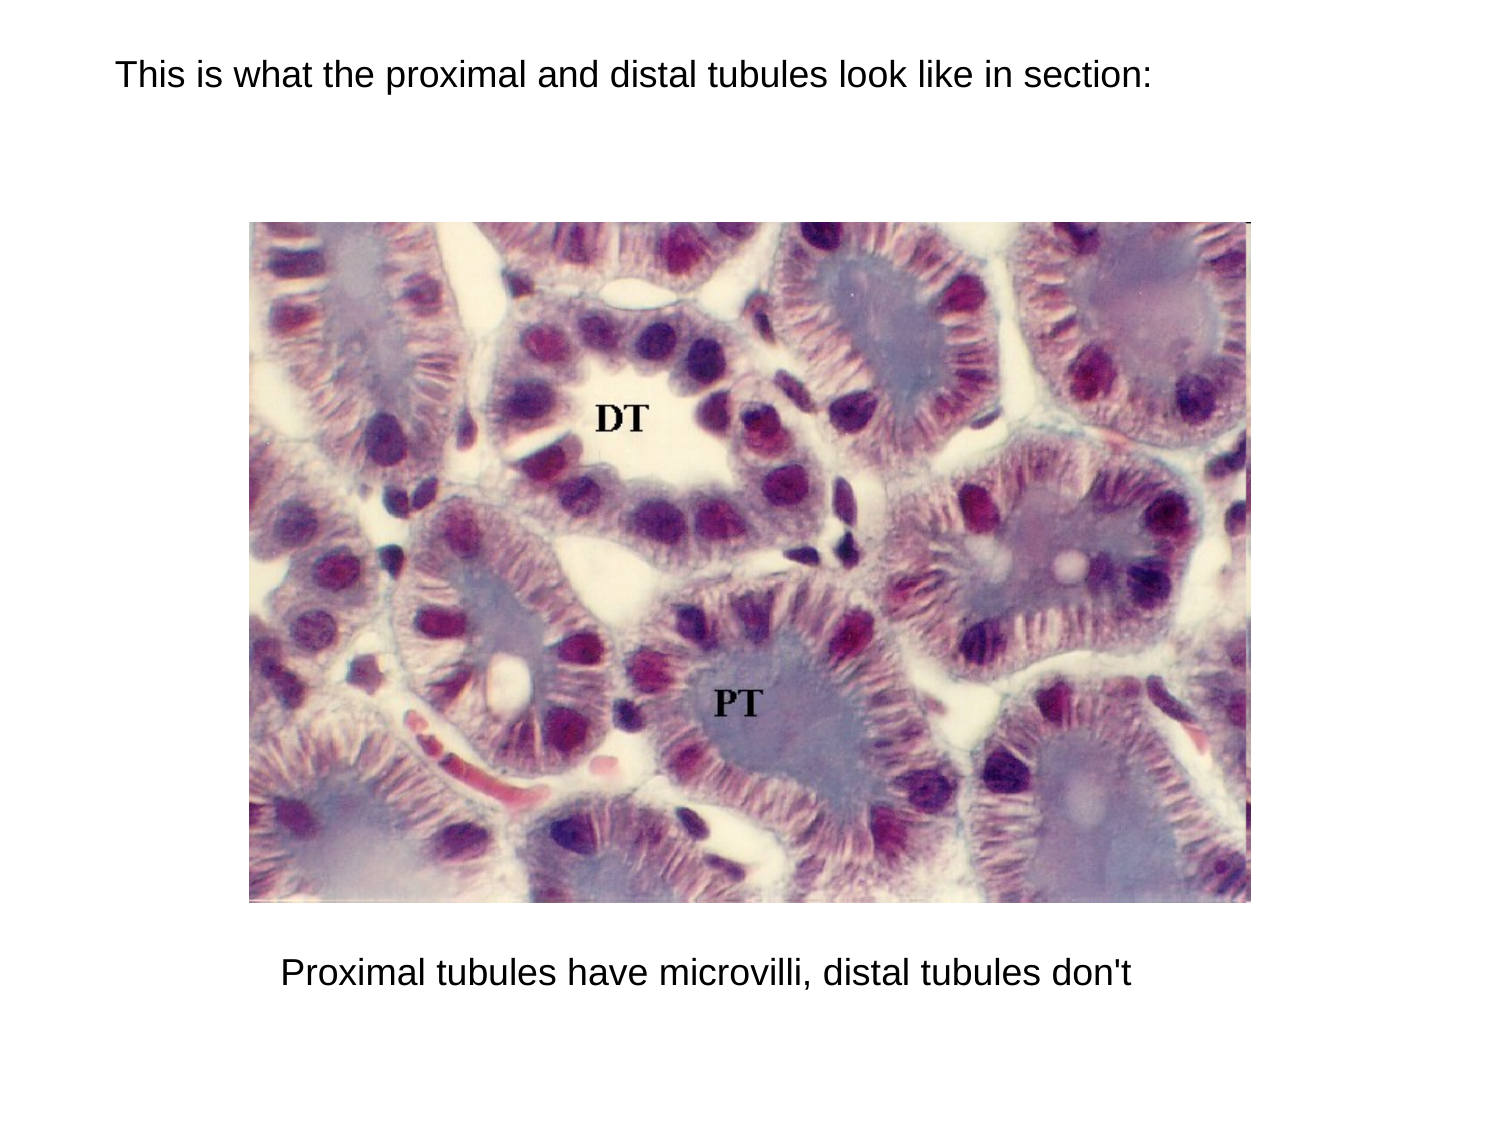

This is what the proximal and distal tubules look like in section:
Proximal tubules have microvilli, distal tubules don't